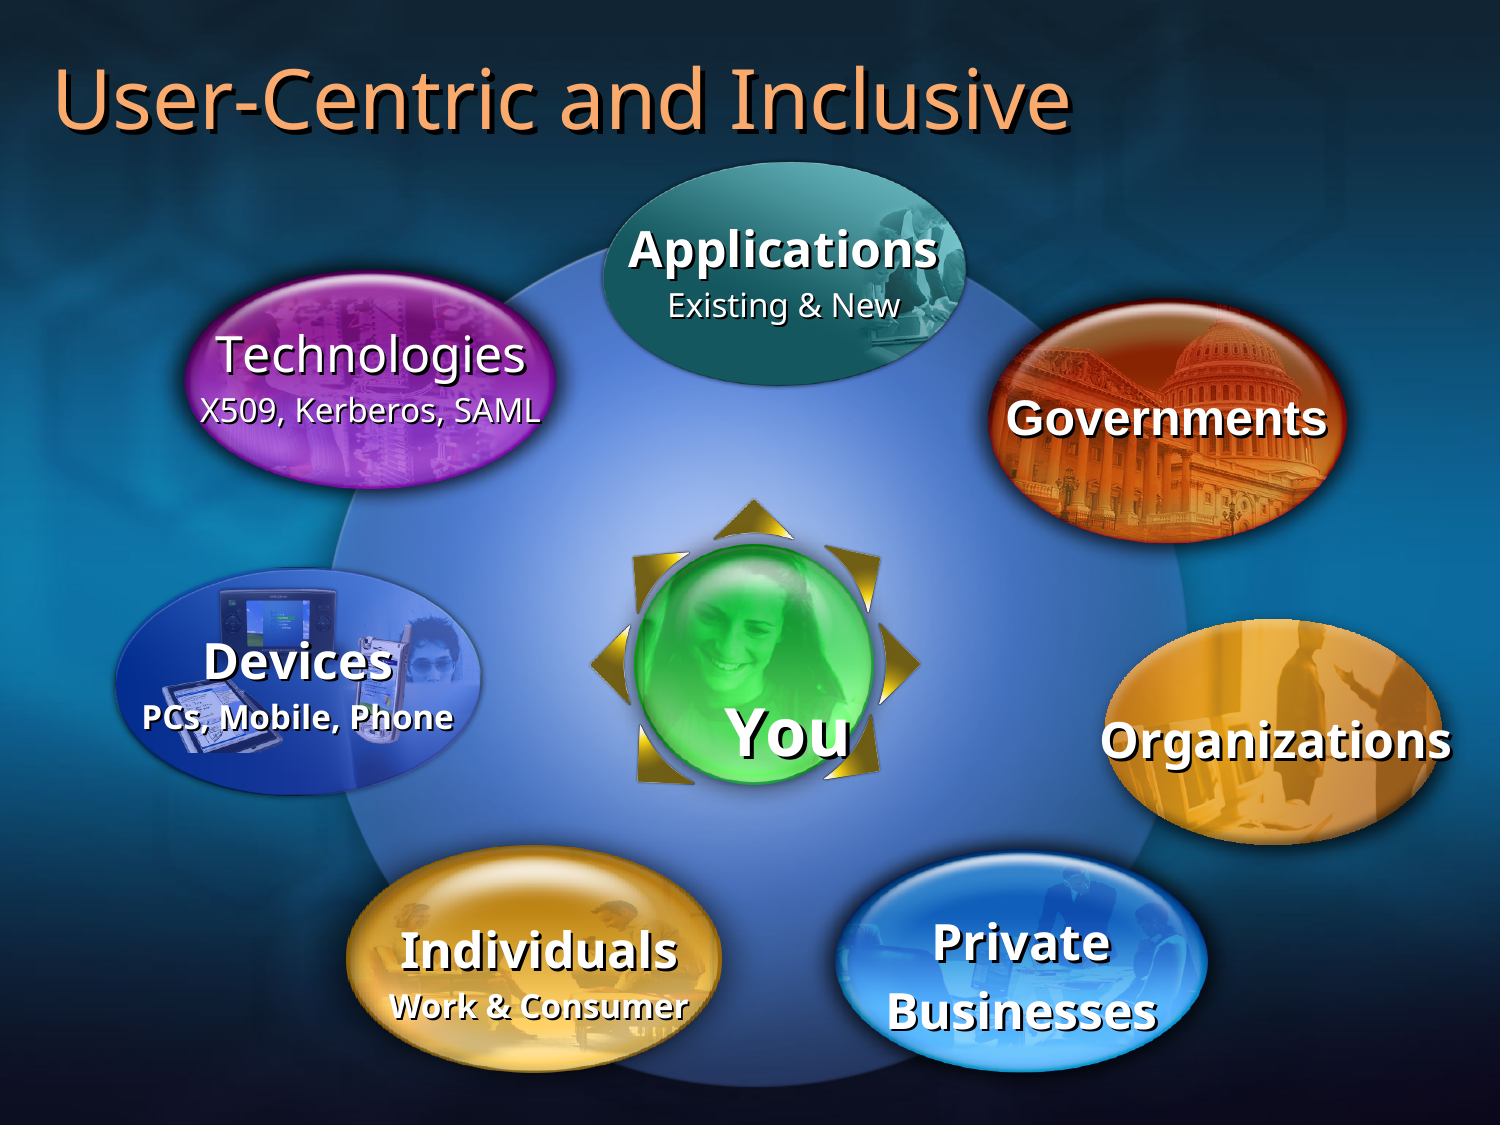

# User-Centric and Inclusive
Applications
Existing & New
Technologies
X509, Kerberos, SAML
Governments
You
Devices
PCs, Mobile, Phone
Organizations
Individuals
Work & Consumer
Private
Businesses